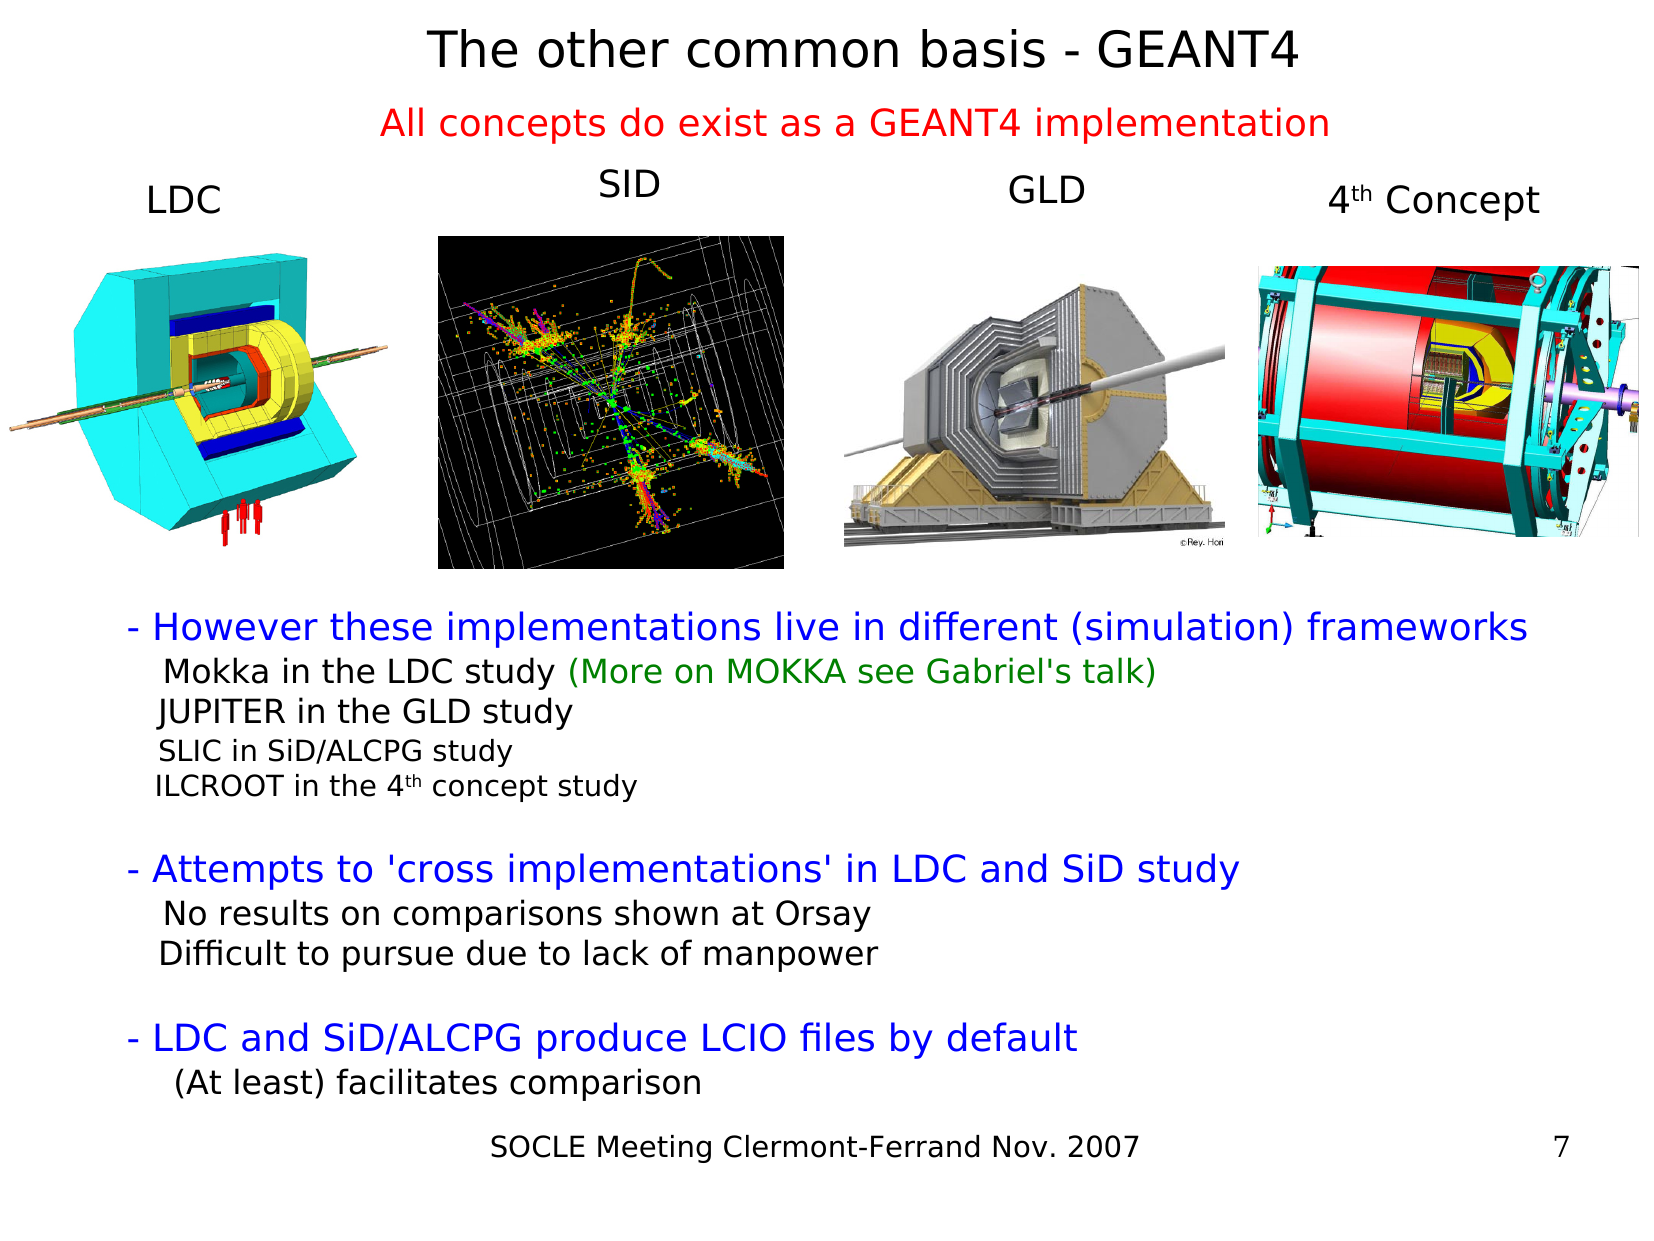

The other common basis - GEANT4
All concepts do exist as a GEANT4 implementation
SID
GLD
4th Concept
LDC
- However these implementations live in different (simulation) frameworks
 Mokka in the LDC study (More on MOKKA see Gabriel's talk)
 JUPITER in the GLD study
 SLIC in SiD/ALCPG study
 ILCROOT in the 4th concept study
- Attempts to 'cross implementations' in LDC and SiD study
 No results on comparisons shown at Orsay
 Difficult to pursue due to lack of manpower
- LDC and SiD/ALCPG produce LCIO files by default
 (At least) facilitates comparison
7